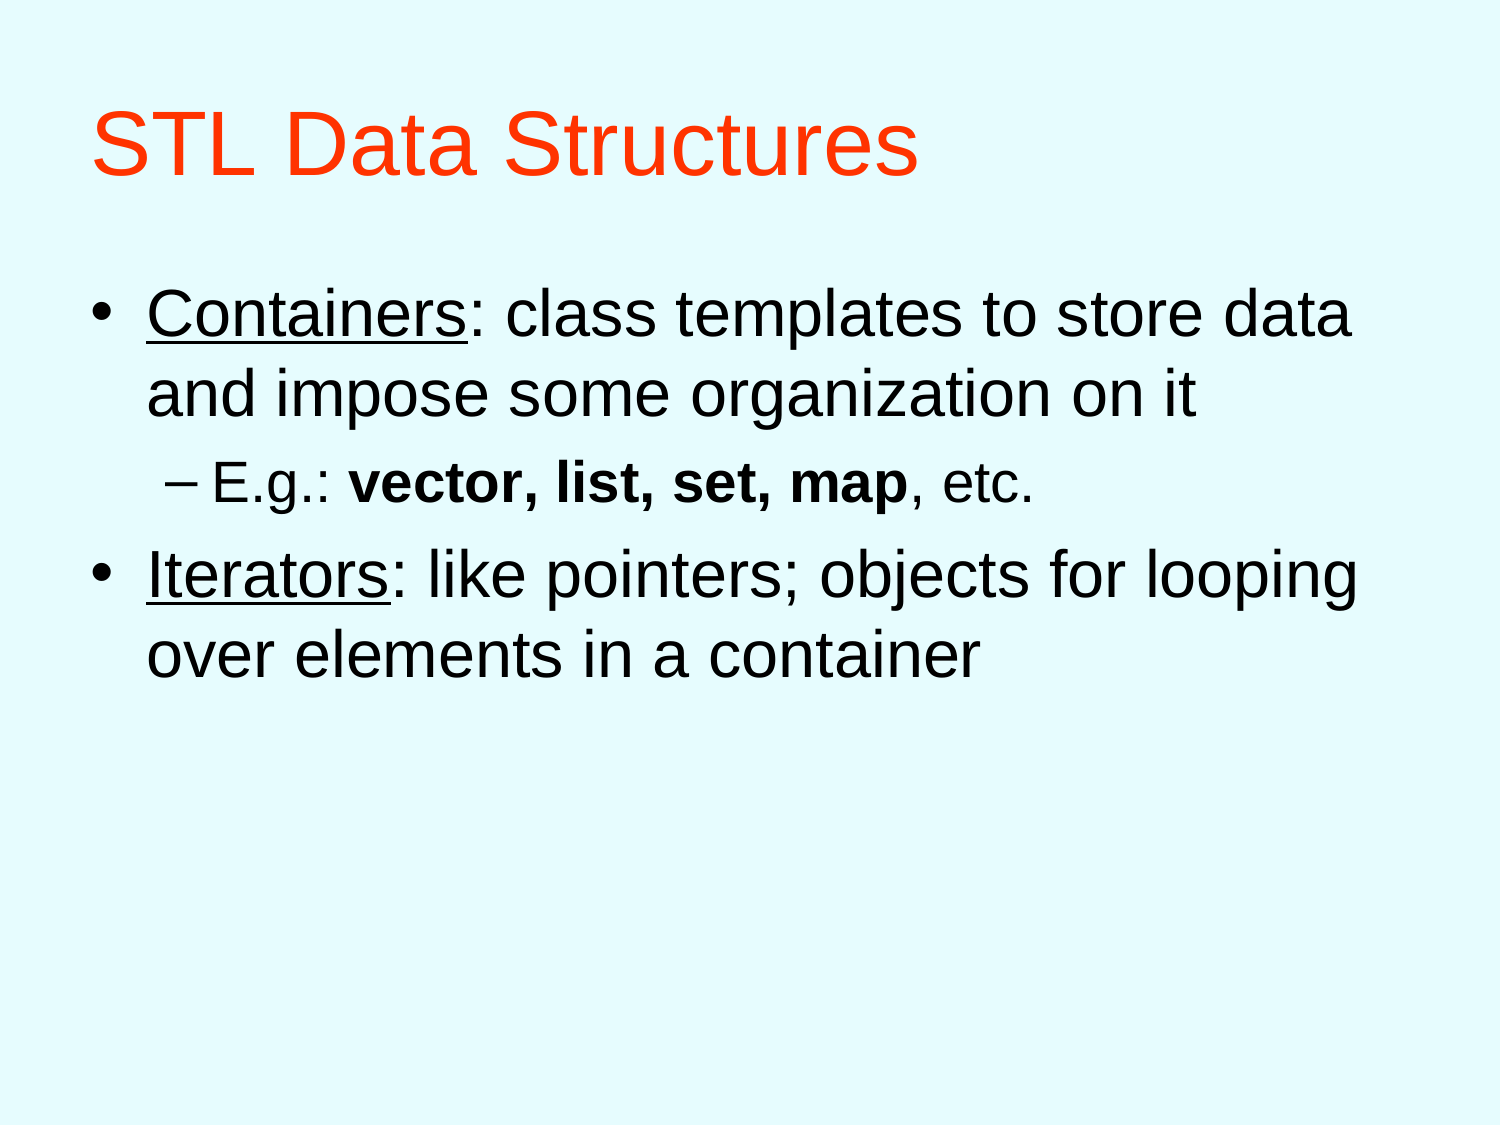

# STL Data Structures
Containers: class templates to store data and impose some organization on it
E.g.: vector, list, set, map, etc.
Iterators: like pointers; objects for looping over elements in a container